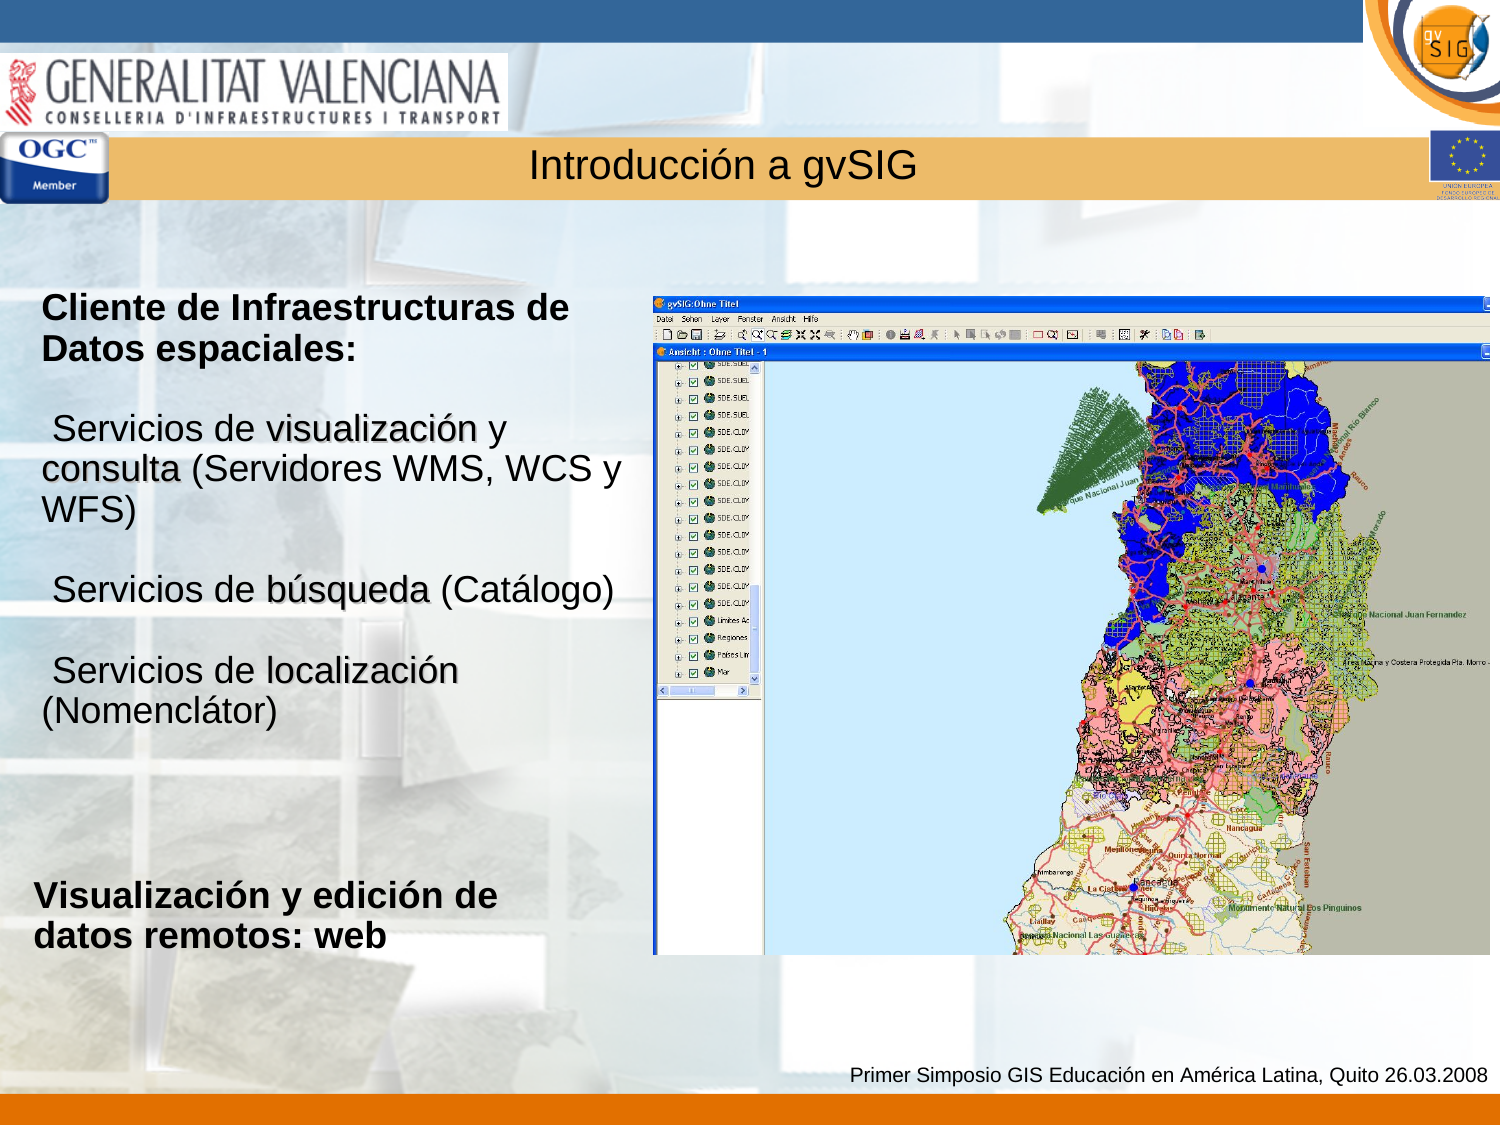

Introducción a gvSIG
Cliente de Infraestructuras de Datos espaciales:
 Servicios de visualización y consulta (Servidores WMS, WCS y WFS)
 Servicios de búsqueda (Catálogo)
 Servicios de localización (Nomenclátor)
Visualización y edición de datos remotos: web